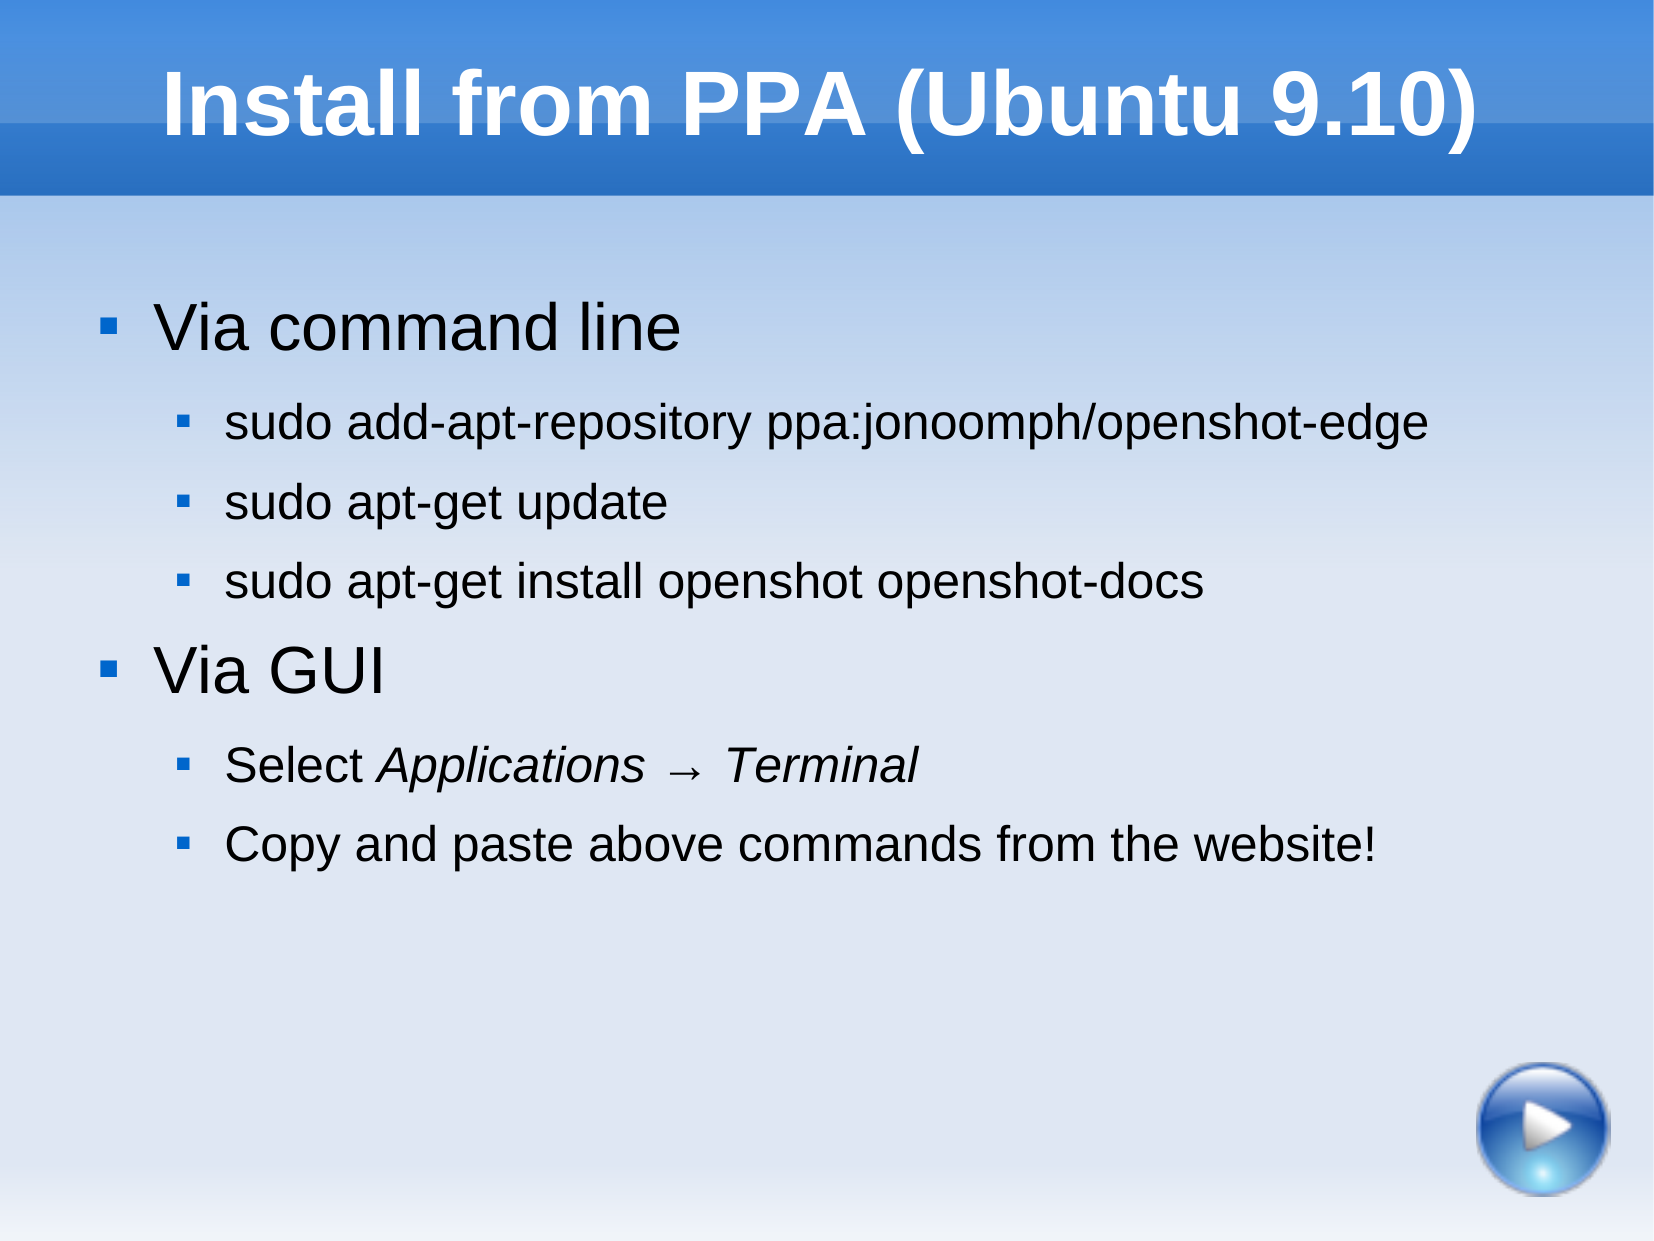

# Install from PPA (Ubuntu 9.10)
Via command line
sudo add-apt-repository ppa:jonoomph/openshot-edge
sudo apt-get update
sudo apt-get install openshot openshot-docs
Via GUI
Select Applications → Terminal
Copy and paste above commands from the website!